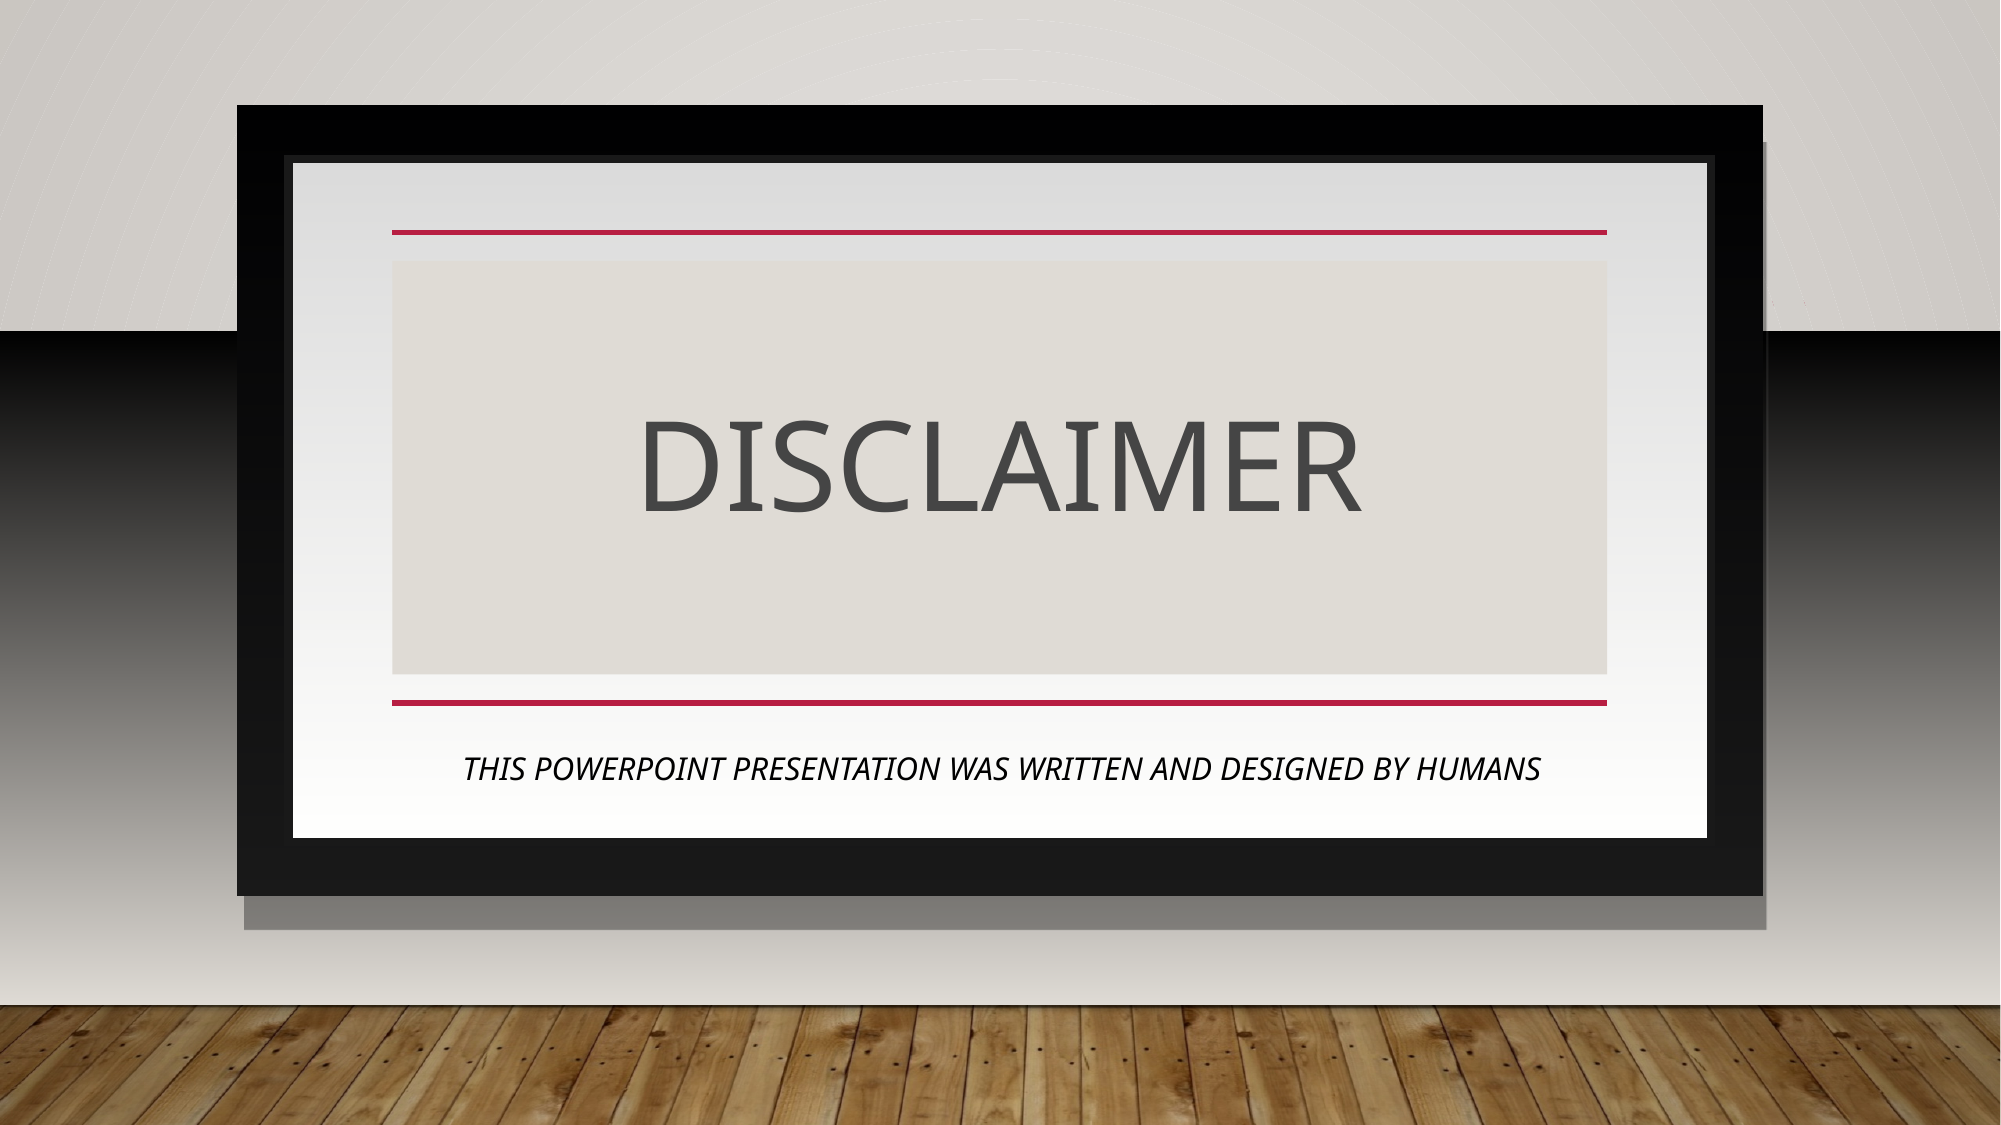

# Disclaimer
This PowerPoint presentation was written and designed by humans